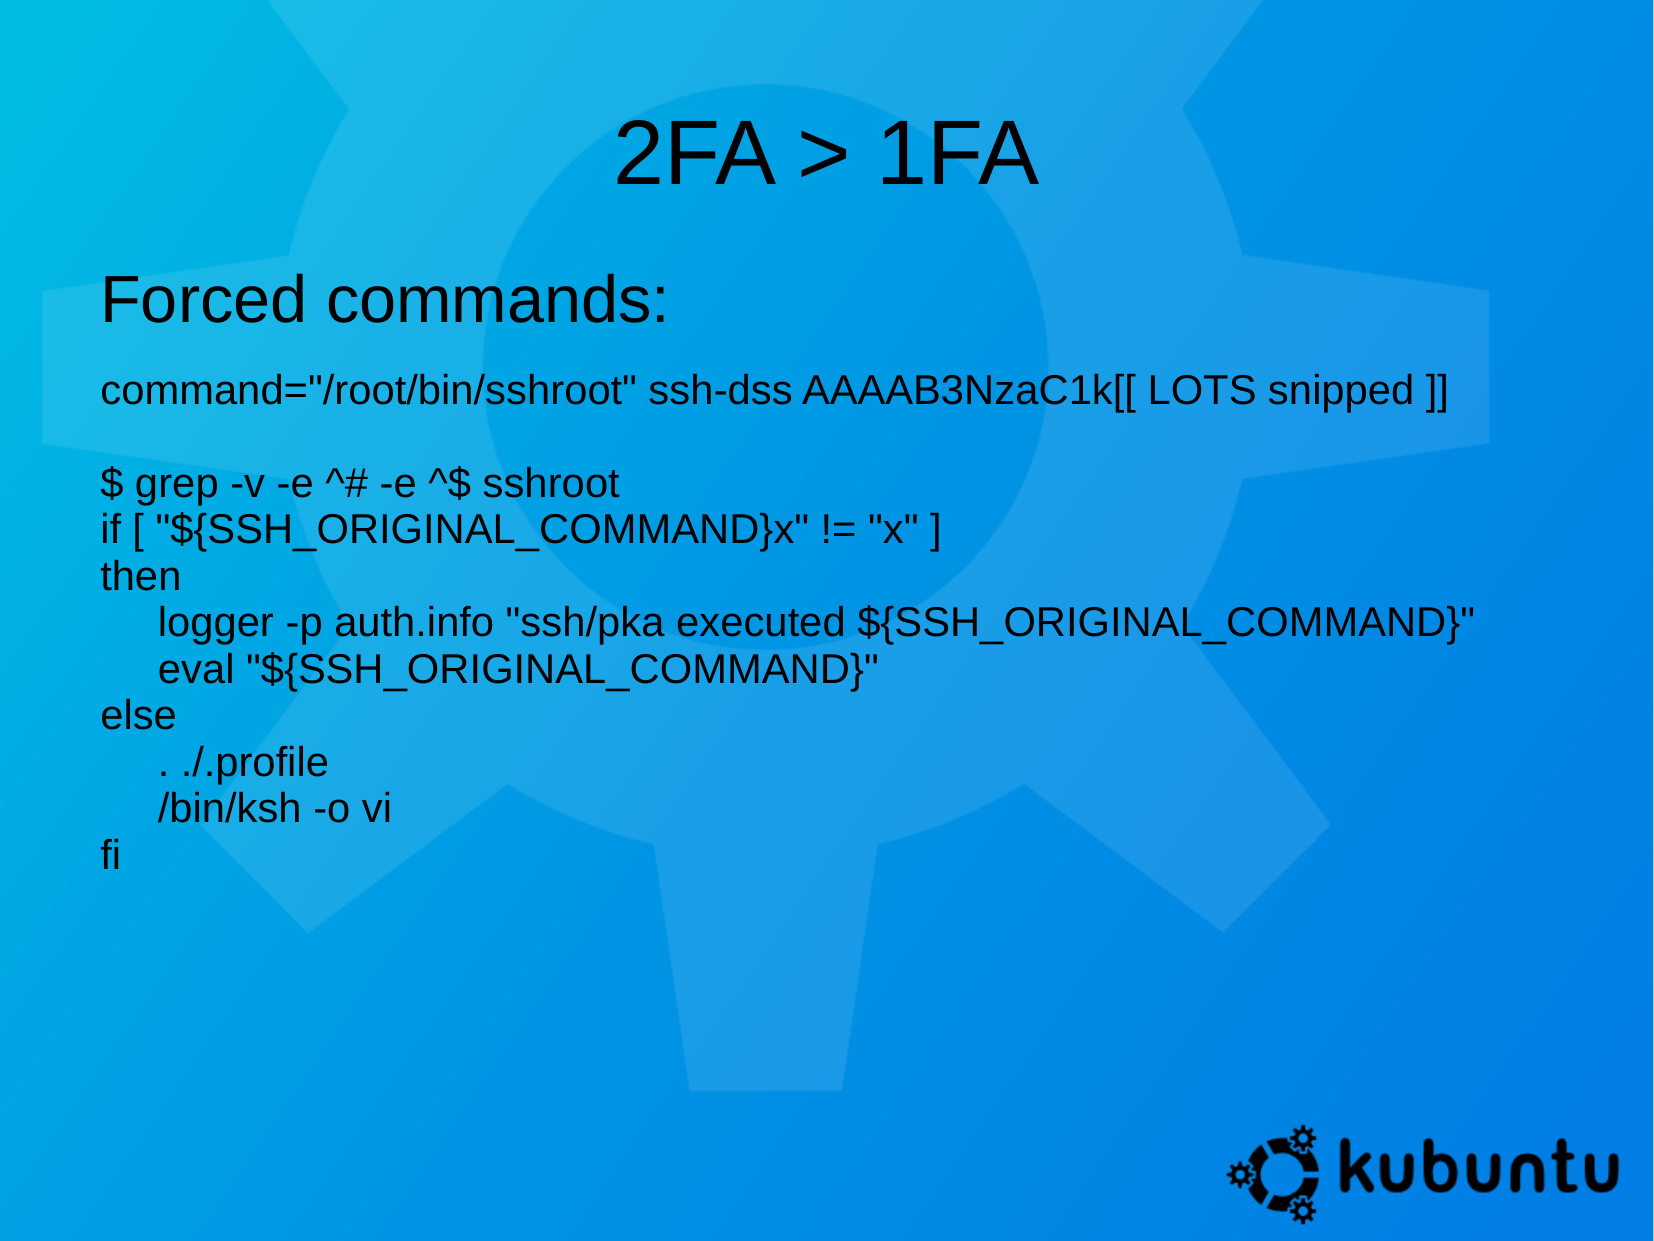

# 2FA > 1FA
Forced commands:
command="/root/bin/sshroot" ssh-dss AAAAB3NzaC1k[[ LOTS snipped ]]
$ grep -v -e ^# -e ^$ sshroot
if [ "${SSH_ORIGINAL_COMMAND}x" != "x" ]
then
 logger -p auth.info "ssh/pka executed ${SSH_ORIGINAL_COMMAND}"
 eval "${SSH_ORIGINAL_COMMAND}"
else
 . ./.profile
 /bin/ksh -o vi
fi